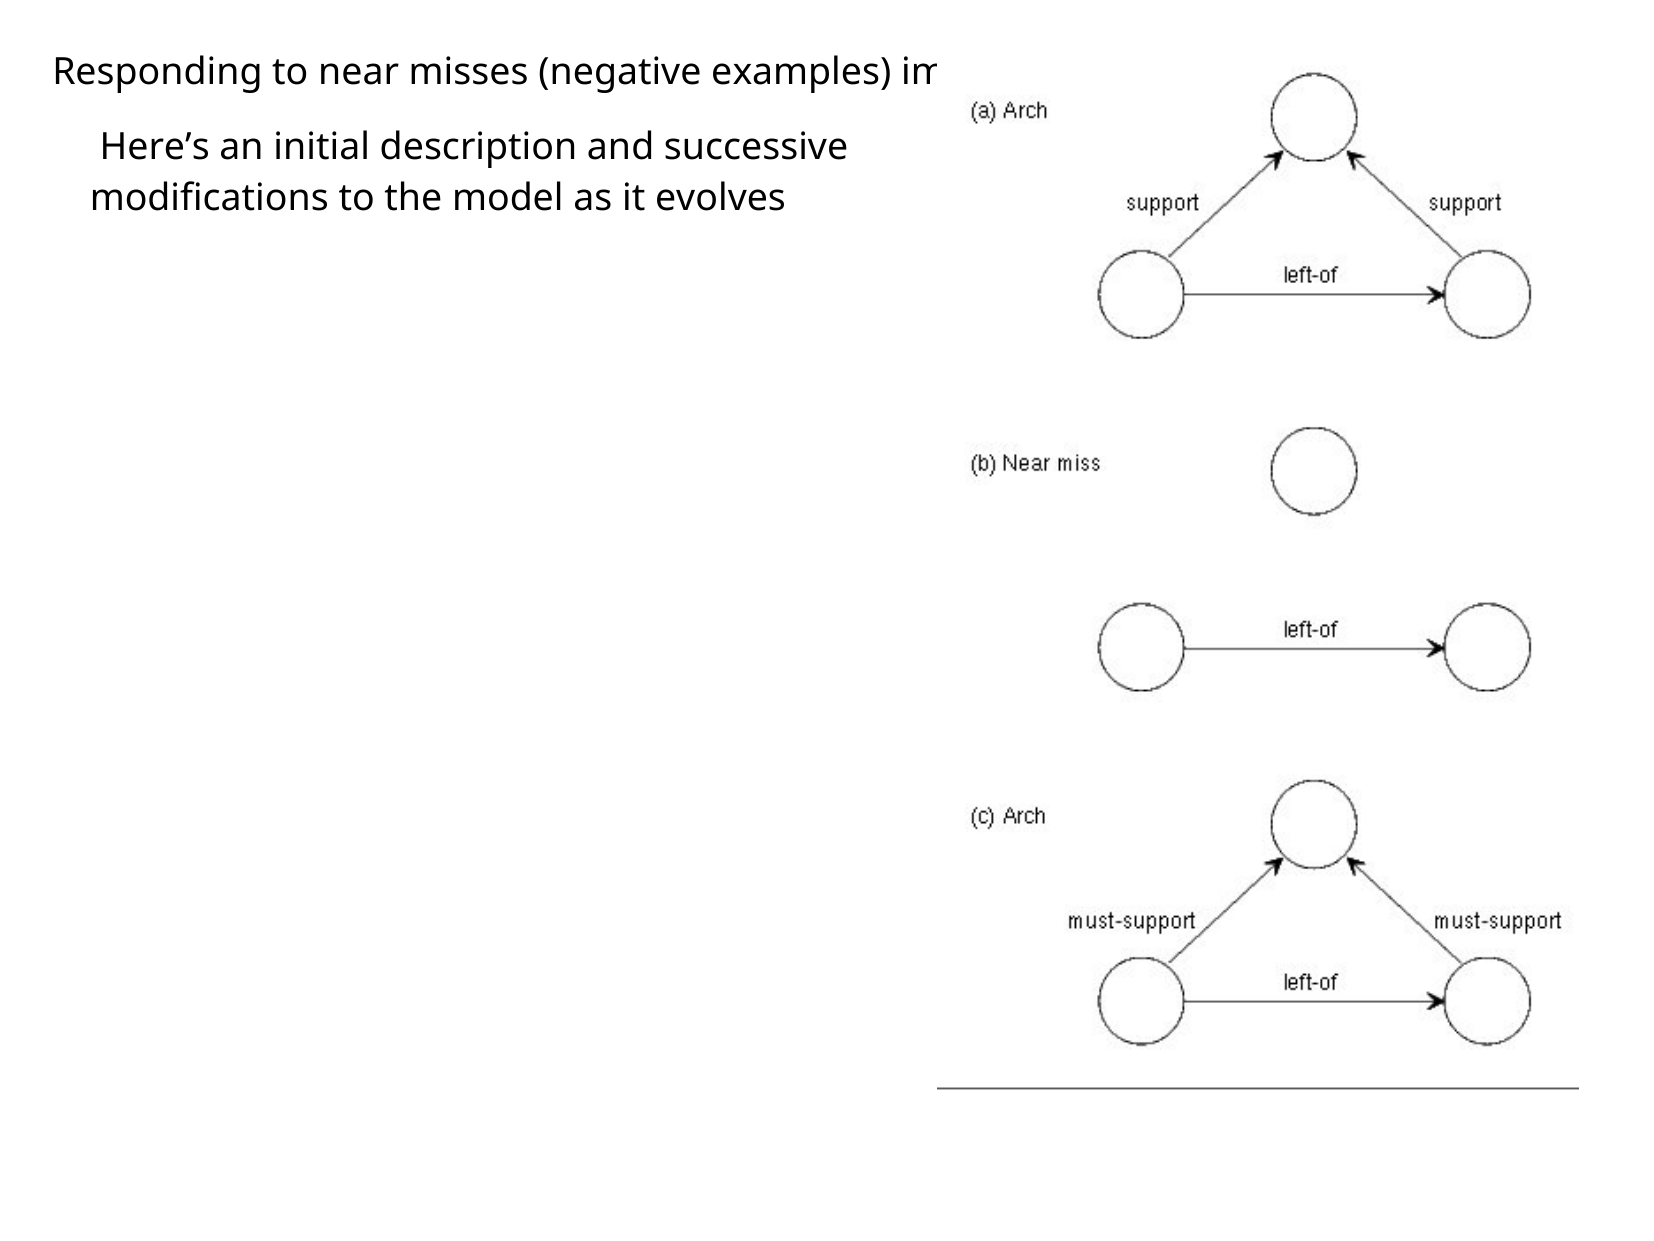

Responding to near misses (negative examples) improves models
 Here’s an initial description and successive modifications to the model as it evolves